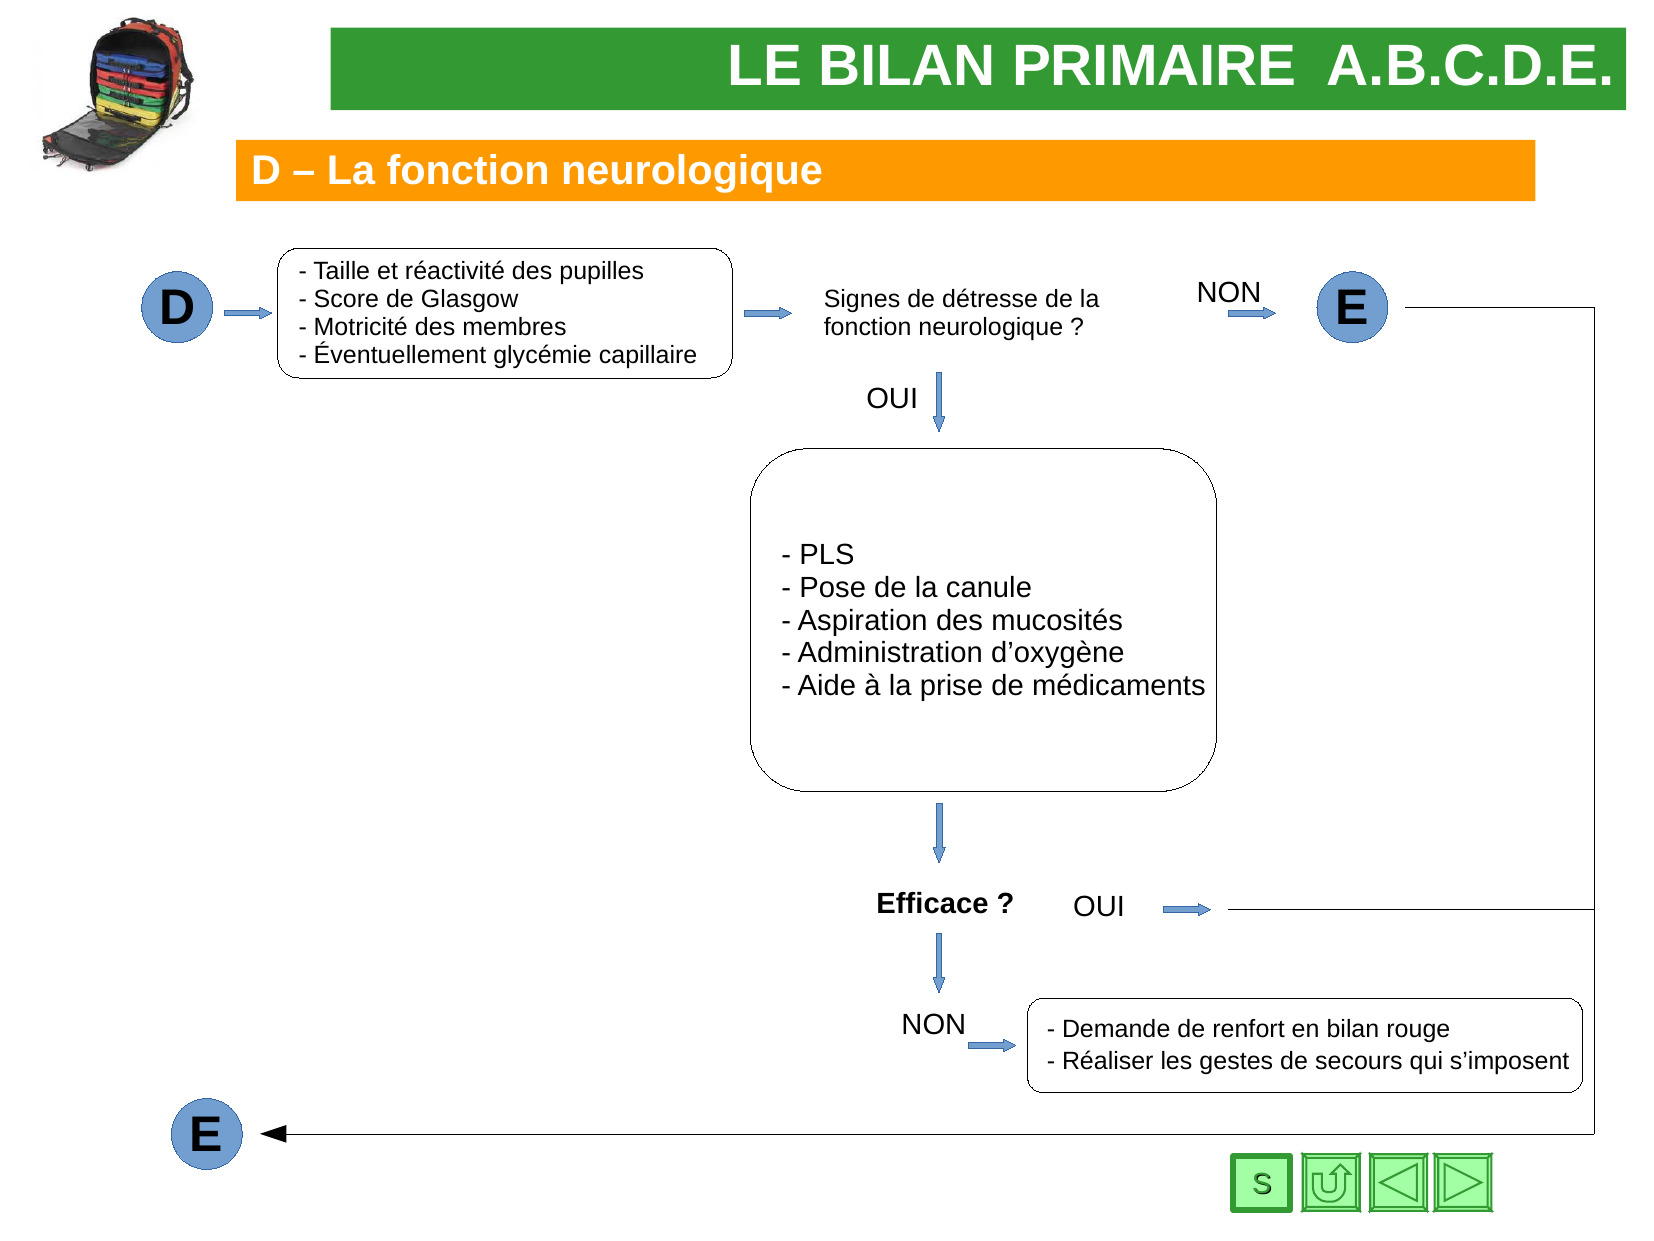

LE BILAN PRIMAIRE A.B.C.D.E.
D – La fonction neurologique
- Taille et réactivité des pupilles
- Score de Glasgow
- Motricité des membres
- Éventuellement glycémie capillaire
Signes de détresse de la
fonction neurologique ?
NON
D
E
OUI
- PLS
- Pose de la canule
- Aspiration des mucosités
- Administration d’oxygène
- Aide à la prise de médicaments
Efficace ?
OUI
NON
- Demande de renfort en bilan rouge
- Réaliser les gestes de secours qui s’imposent
E